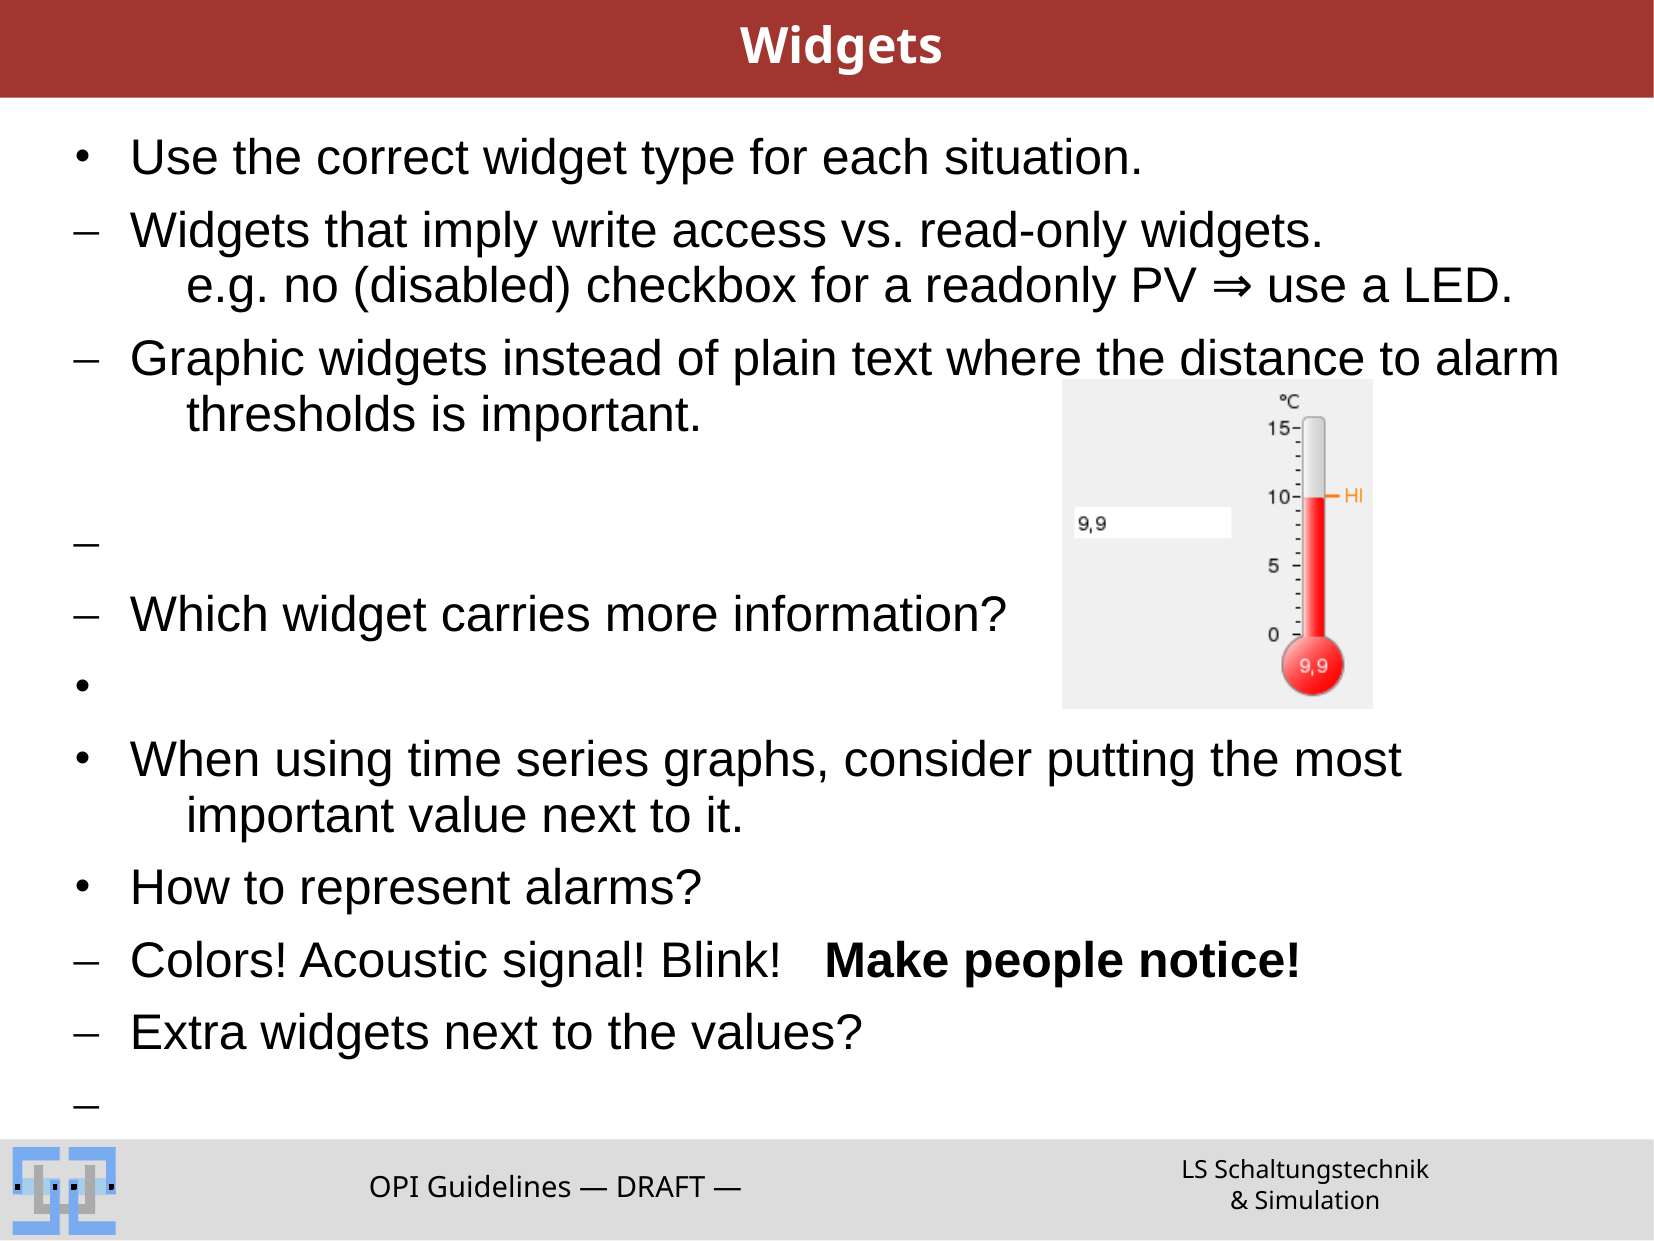

# Widgets
Use the correct widget type for each situation.
Widgets that imply write access vs. read-only widgets.
e.g. no (disabled) checkbox for a readonly PV ⇒ use a LED.
Graphic widgets instead of plain text where the distance to alarm thresholds is important.
Which widget carries more information?
When using time series graphs, consider putting the most important value next to it.
How to represent alarms?
Colors! Acoustic signal! Blink! Make people notice!
Extra widgets next to the values?
OPI Guidelines — DRAFT —